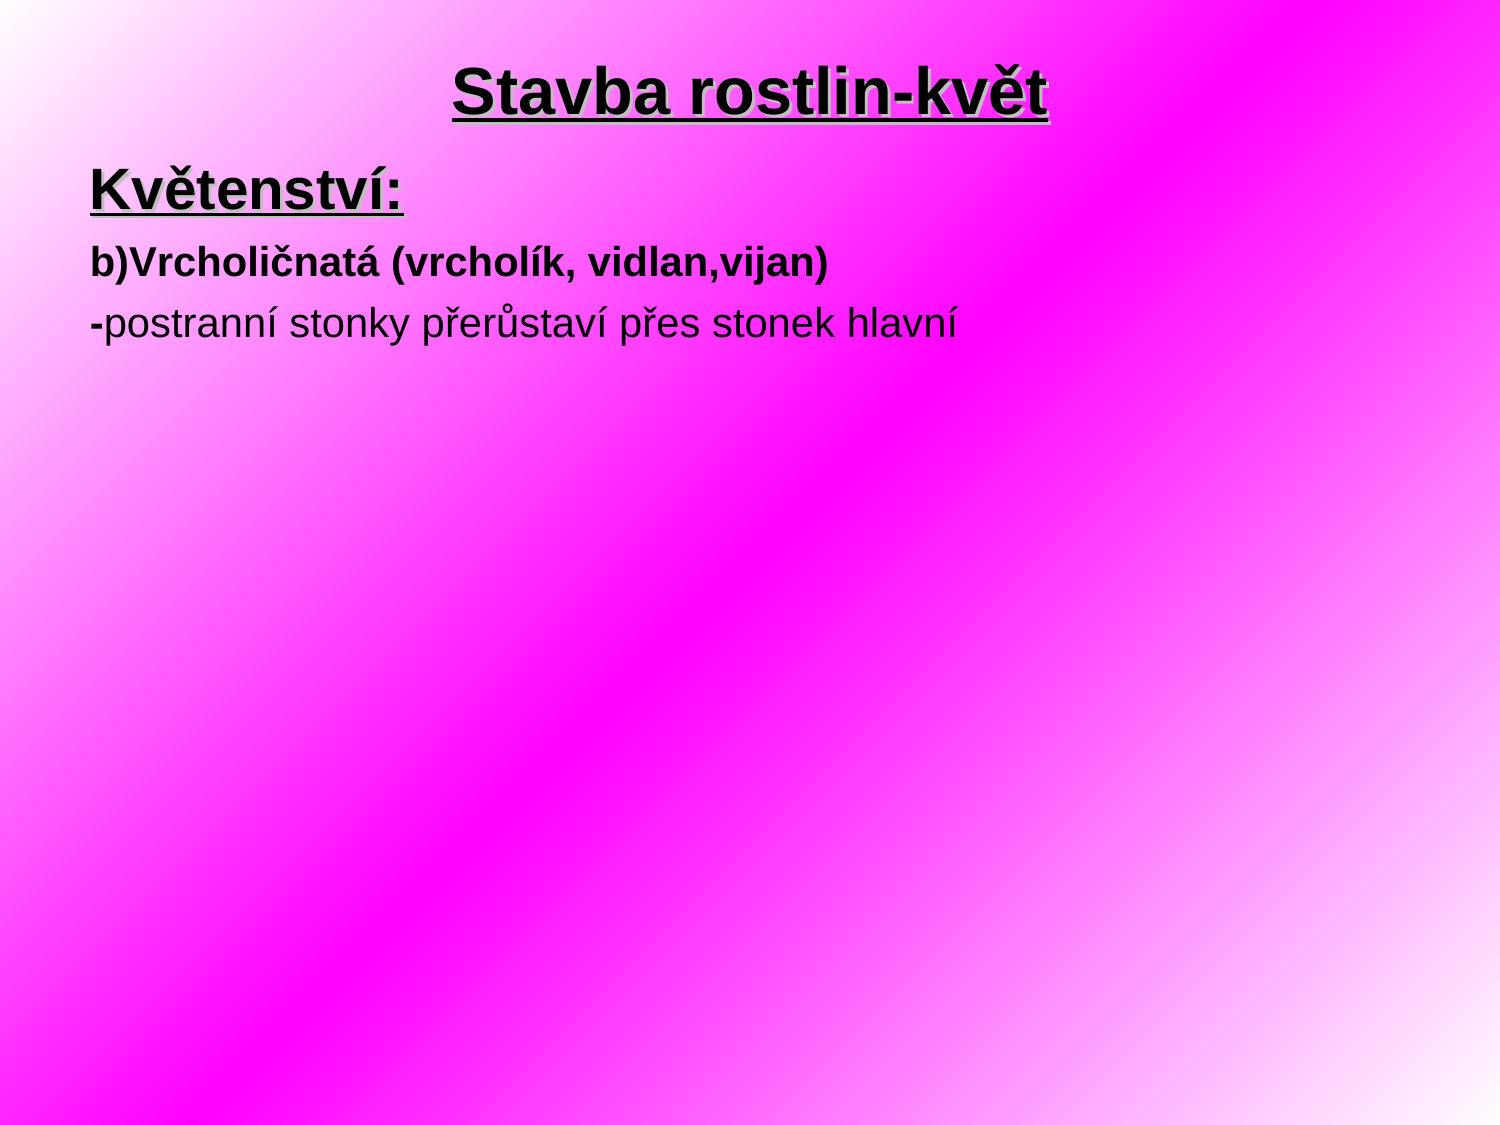

# Stavba rostlin-květ
Květenství:
b)Vrcholičnatá (vrcholík, vidlan,vijan)‏
-postranní stonky přerůstaví přes stonek hlavní